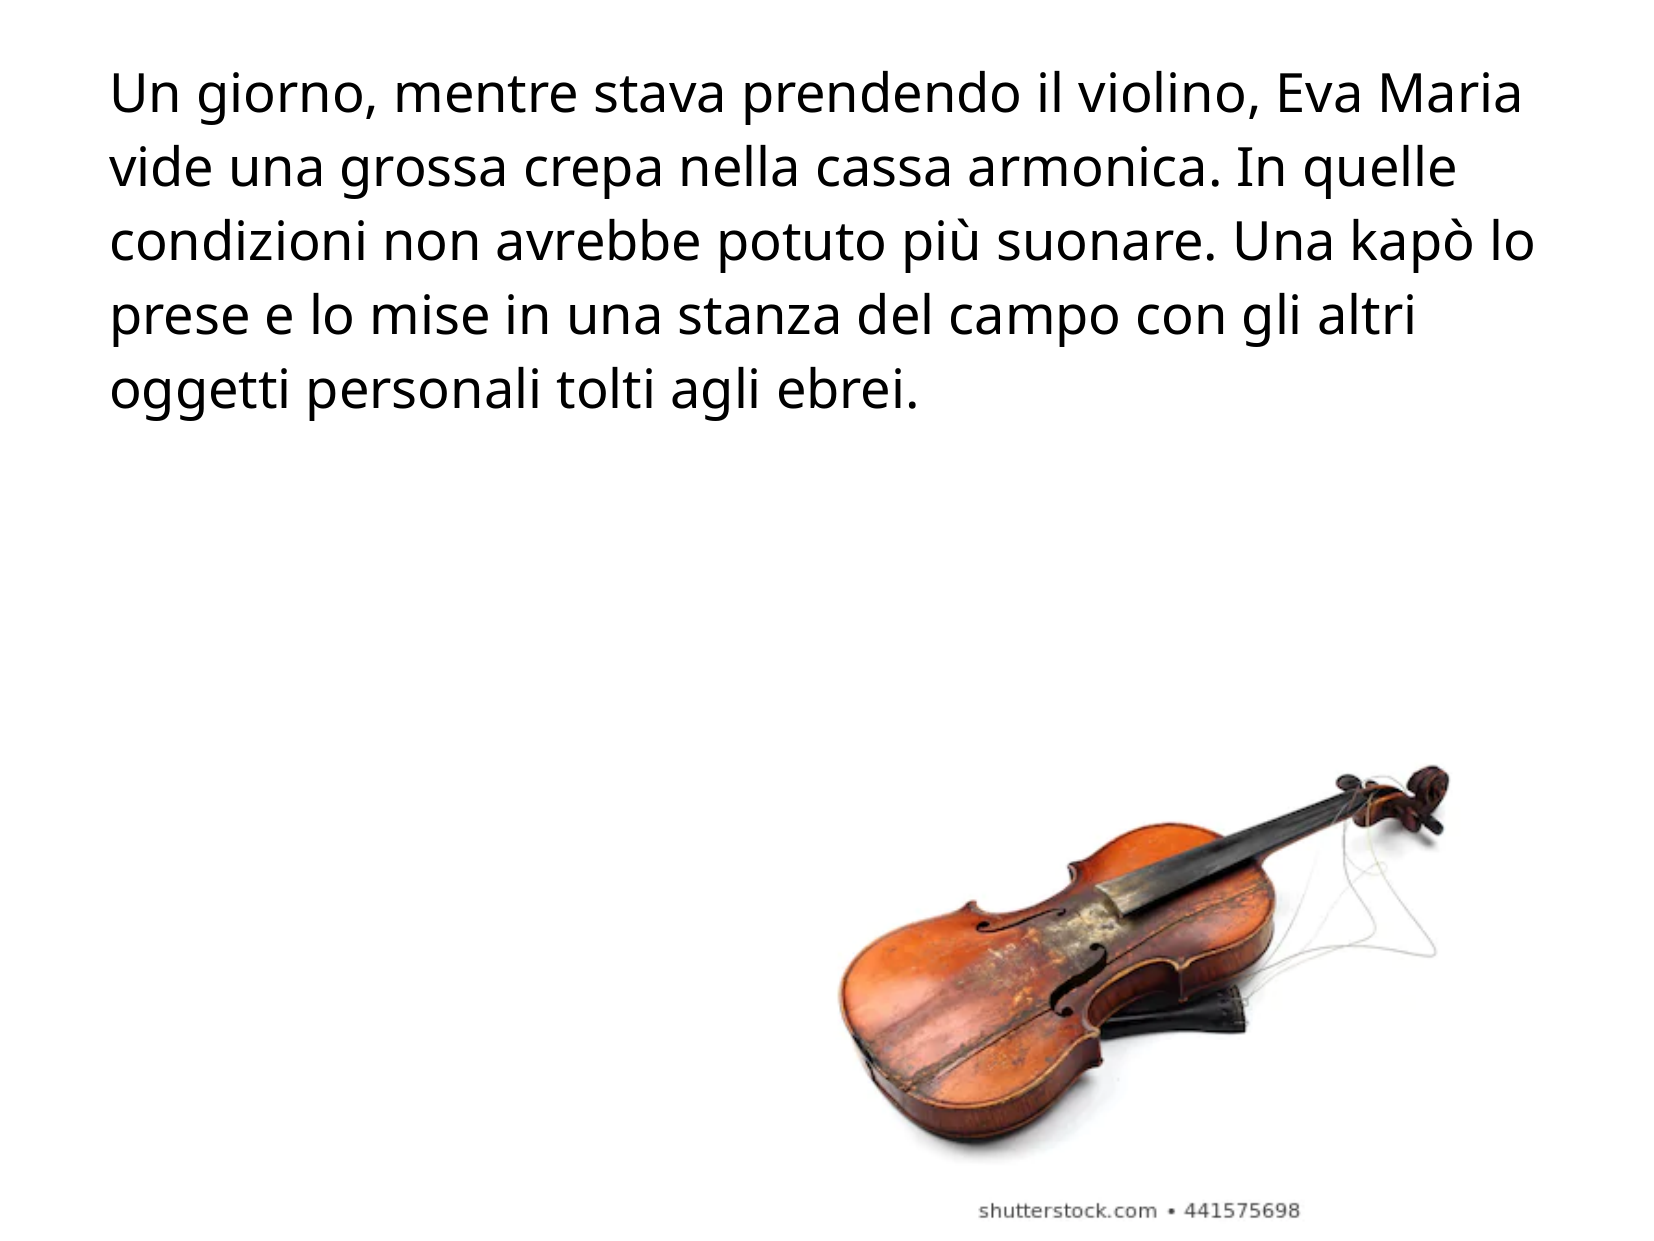

Un giorno, mentre stava prendendo il violino, Eva Maria vide una grossa crepa nella cassa armonica. In quelle condizioni non avrebbe potuto più suonare. Una kapò lo prese e lo mise in una stanza del campo con gli altri oggetti personali tolti agli ebrei.